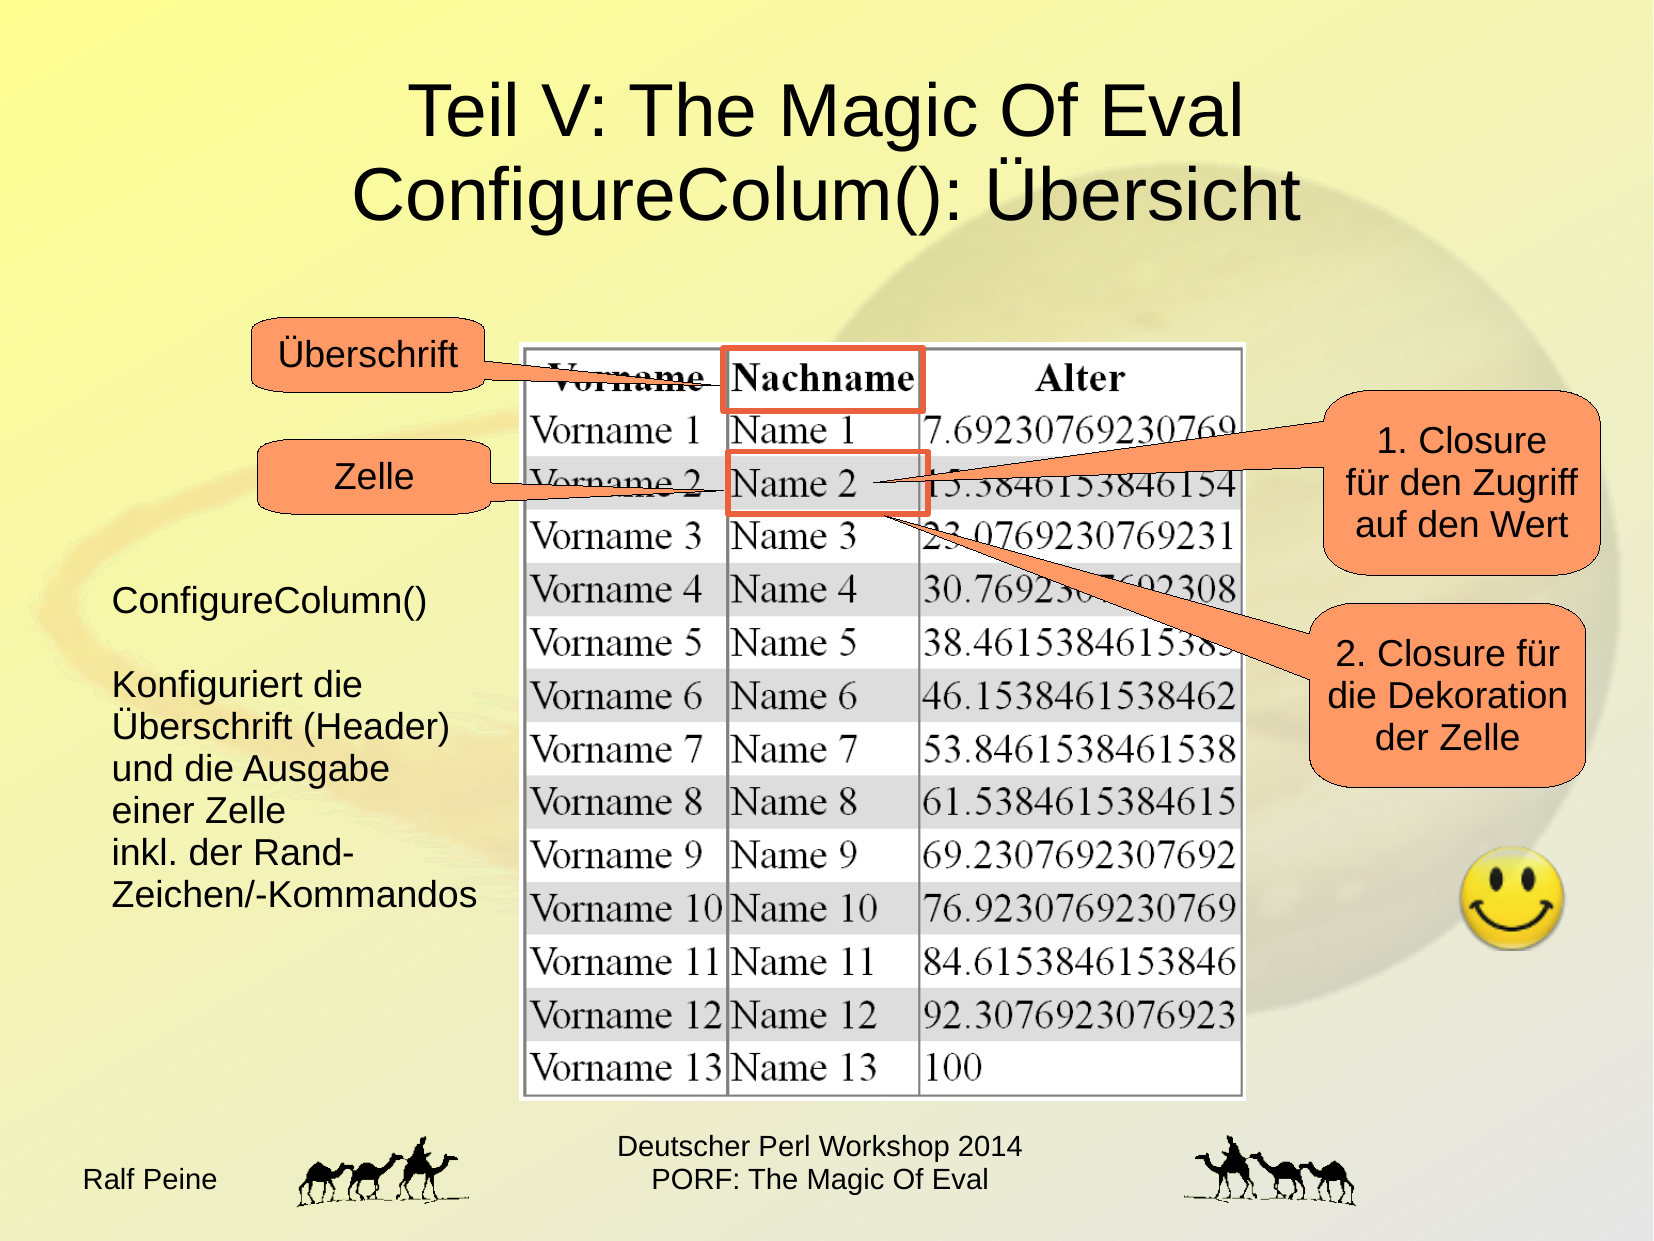

# Teil V: The Magic Of Eval ConfigureColum(): Übersicht
Überschrift
1. Closure
für den Zugriff
auf den Wert
Zelle
ConfigureColumn()
Konfiguriert die Überschrift (Header)
und die Ausgabe
einer Zelle
inkl. der Rand-Zeichen/-Kommandos
2. Closure für
die Dekoration
der Zelle